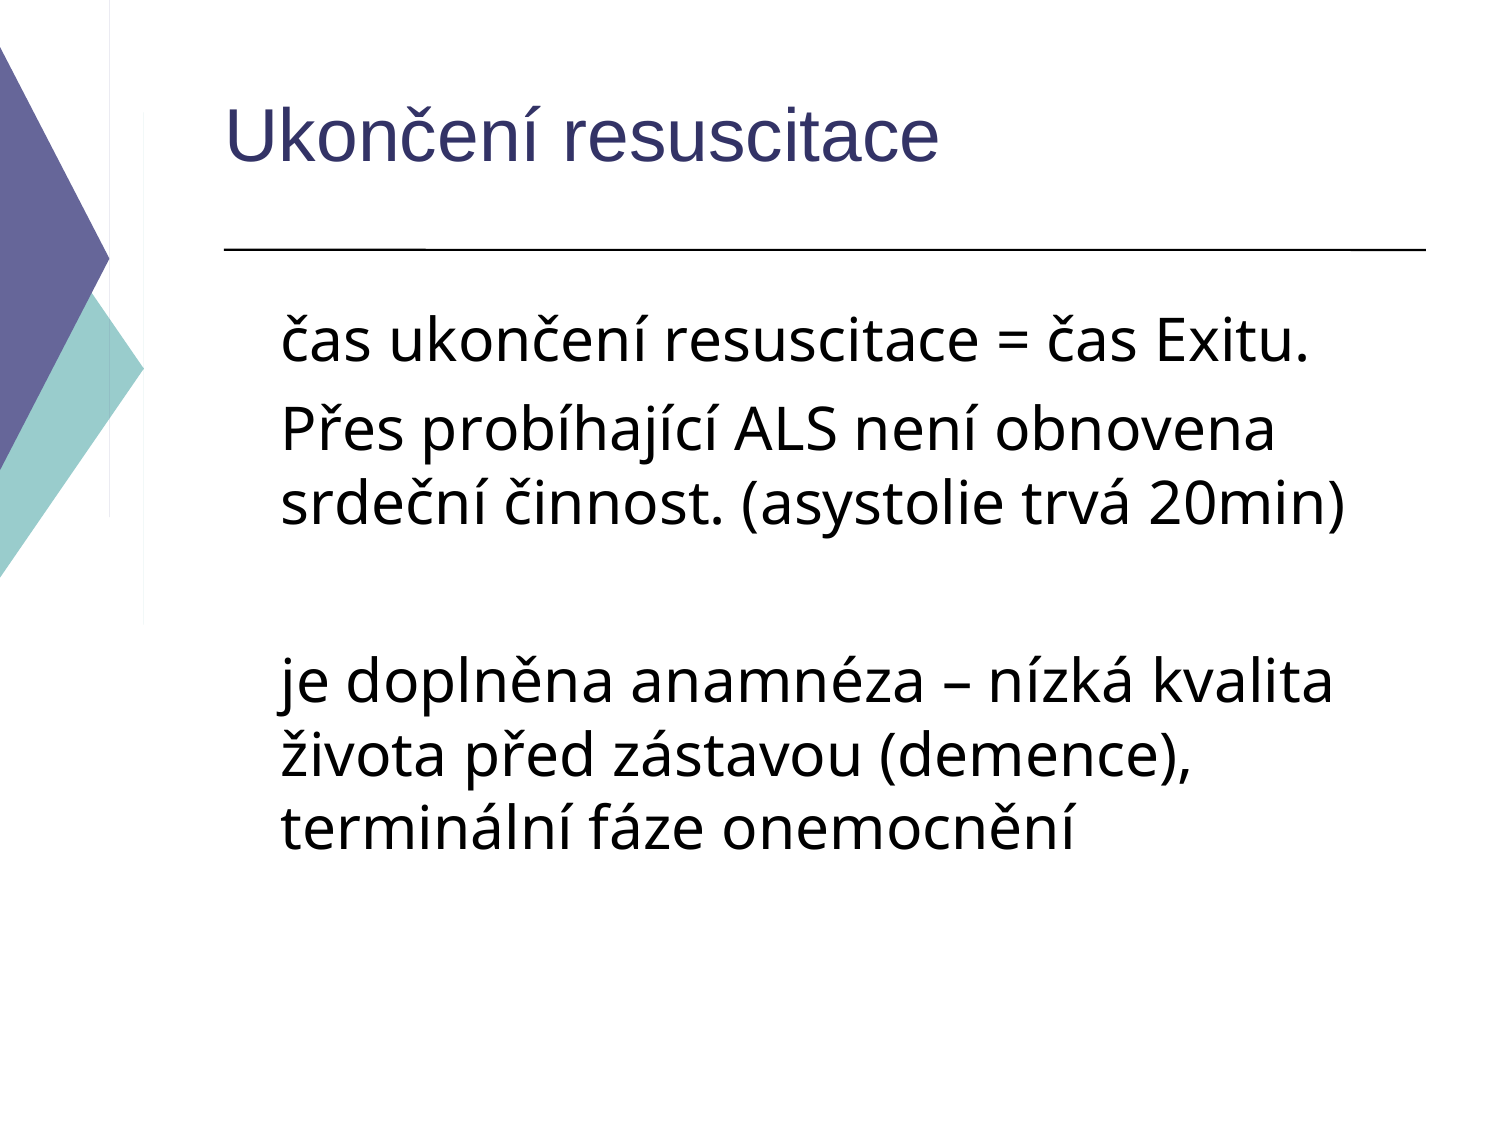

# Ukončení resuscitace
čas ukončení resuscitace = čas Exitu.
Přes probíhající ALS není obnovena srdeční činnost. (asystolie trvá 20min)
je doplněna anamnéza – nízká kvalita života před zástavou (demence), terminální fáze onemocnění